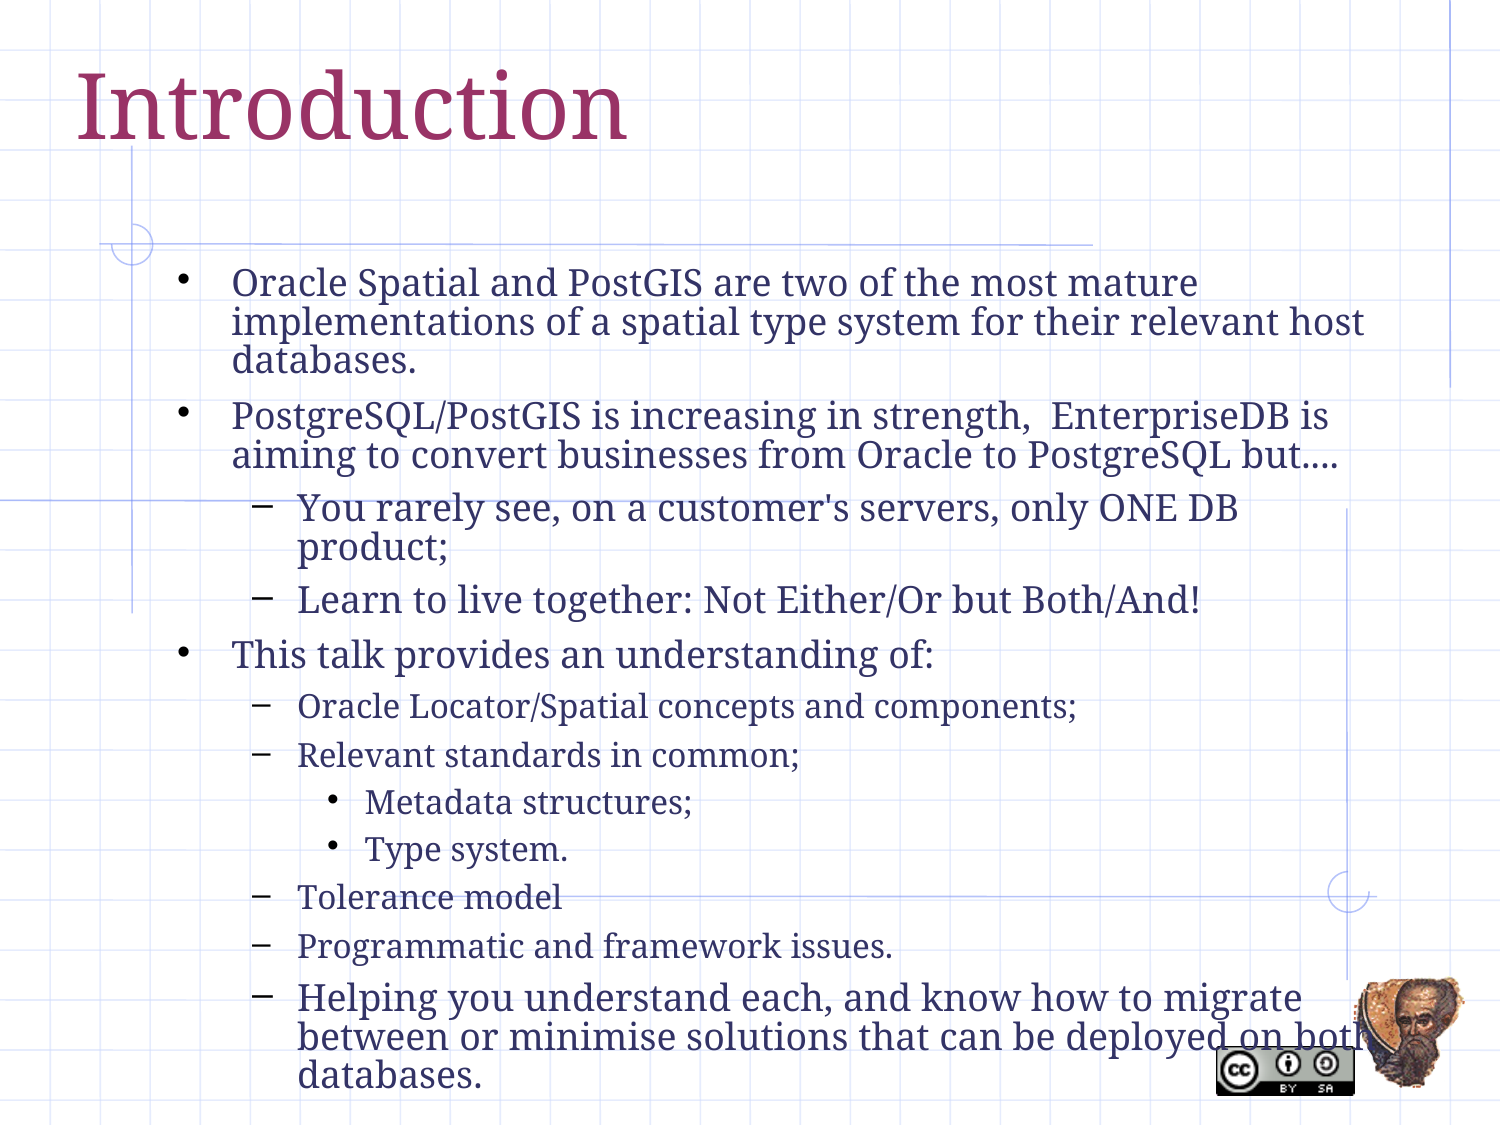

# Introduction
Oracle Spatial and PostGIS are two of the most mature implementations of a spatial type system for their relevant host databases.
PostgreSQL/PostGIS is increasing in strength, EnterpriseDB is aiming to convert businesses from Oracle to PostgreSQL but....
You rarely see, on a customer's servers, only ONE DB product;
Learn to live together: Not Either/Or but Both/And!
This talk provides an understanding of:
Oracle Locator/Spatial concepts and components;
Relevant standards in common;
Metadata structures;
Type system.
Tolerance model
Programmatic and framework issues.
Helping you understand each, and know how to migrate between or minimise solutions that can be deployed on both databases.